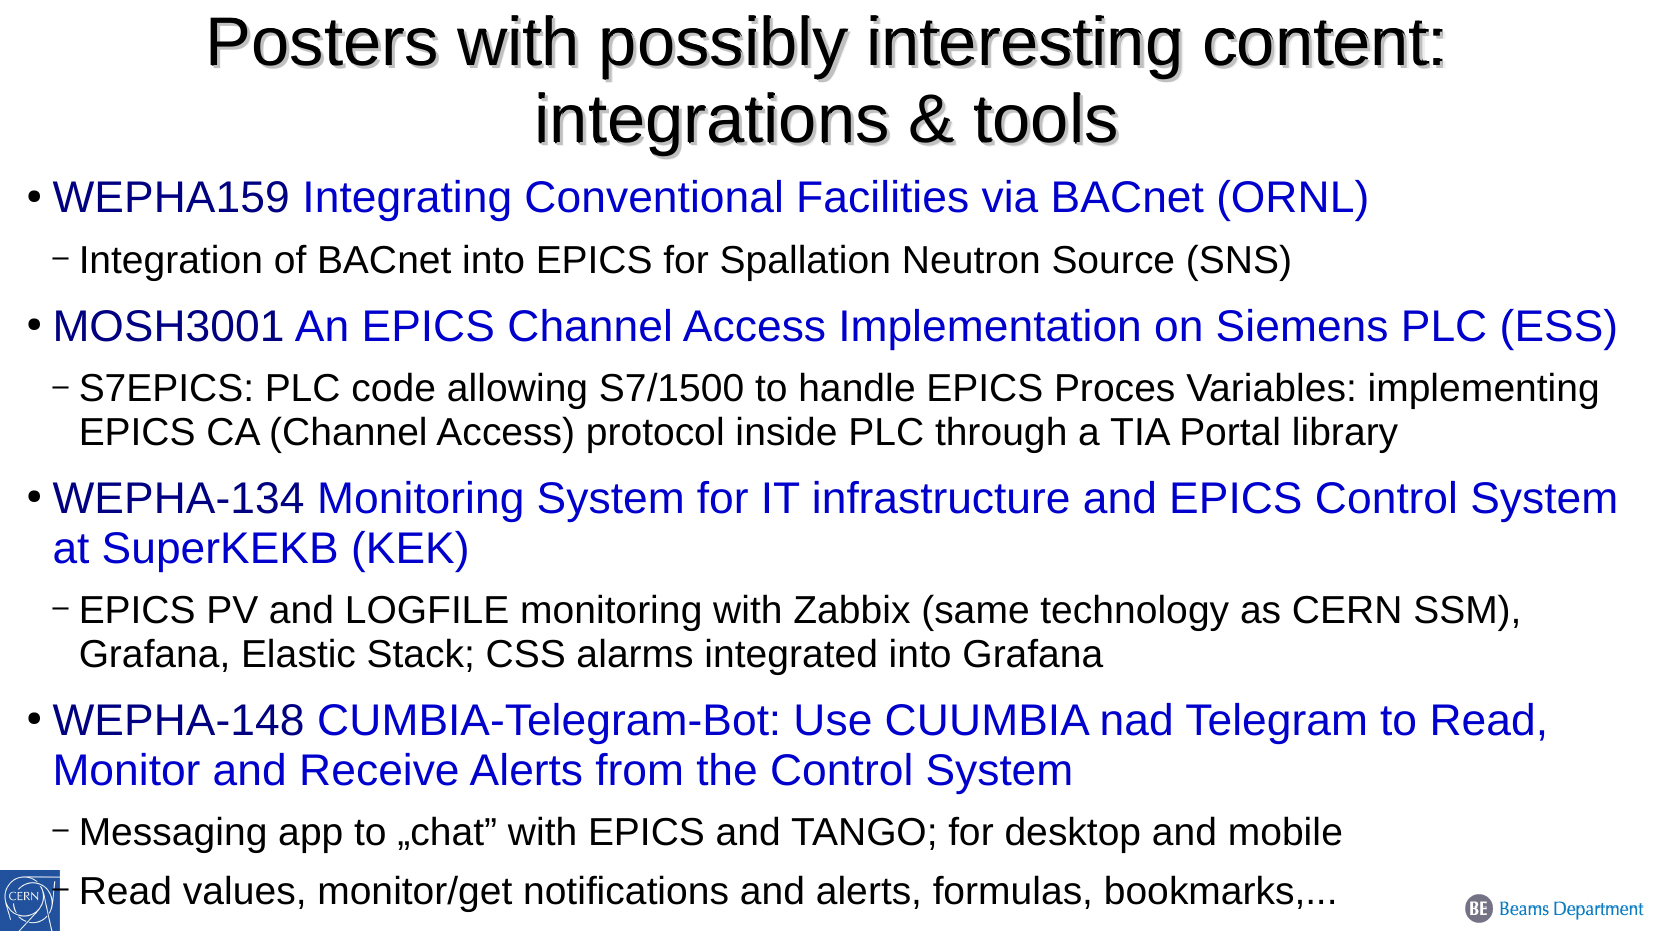

# Posters with possibly interesting content: integrations & tools
WEPHA159 Integrating Conventional Facilities via BACnet (ORNL)
Integration of BACnet into EPICS for Spallation Neutron Source (SNS)
MOSH3001 An EPICS Channel Access Implementation on Siemens PLC (ESS)
S7EPICS: PLC code allowing S7/1500 to handle EPICS Proces Variables: implementing EPICS CA (Channel Access) protocol inside PLC through a TIA Portal library
WEPHA-134 Monitoring System for IT infrastructure and EPICS Control System at SuperKEKB (KEK)
EPICS PV and LOGFILE monitoring with Zabbix (same technology as CERN SSM), Grafana, Elastic Stack; CSS alarms integrated into Grafana
WEPHA-148 CUMBIA-Telegram-Bot: Use CUUMBIA nad Telegram to Read, Monitor and Receive Alerts from the Control System
Messaging app to „chat” with EPICS and TANGO; for desktop and mobile
Read values, monitor/get notifications and alerts, formulas, bookmarks,...